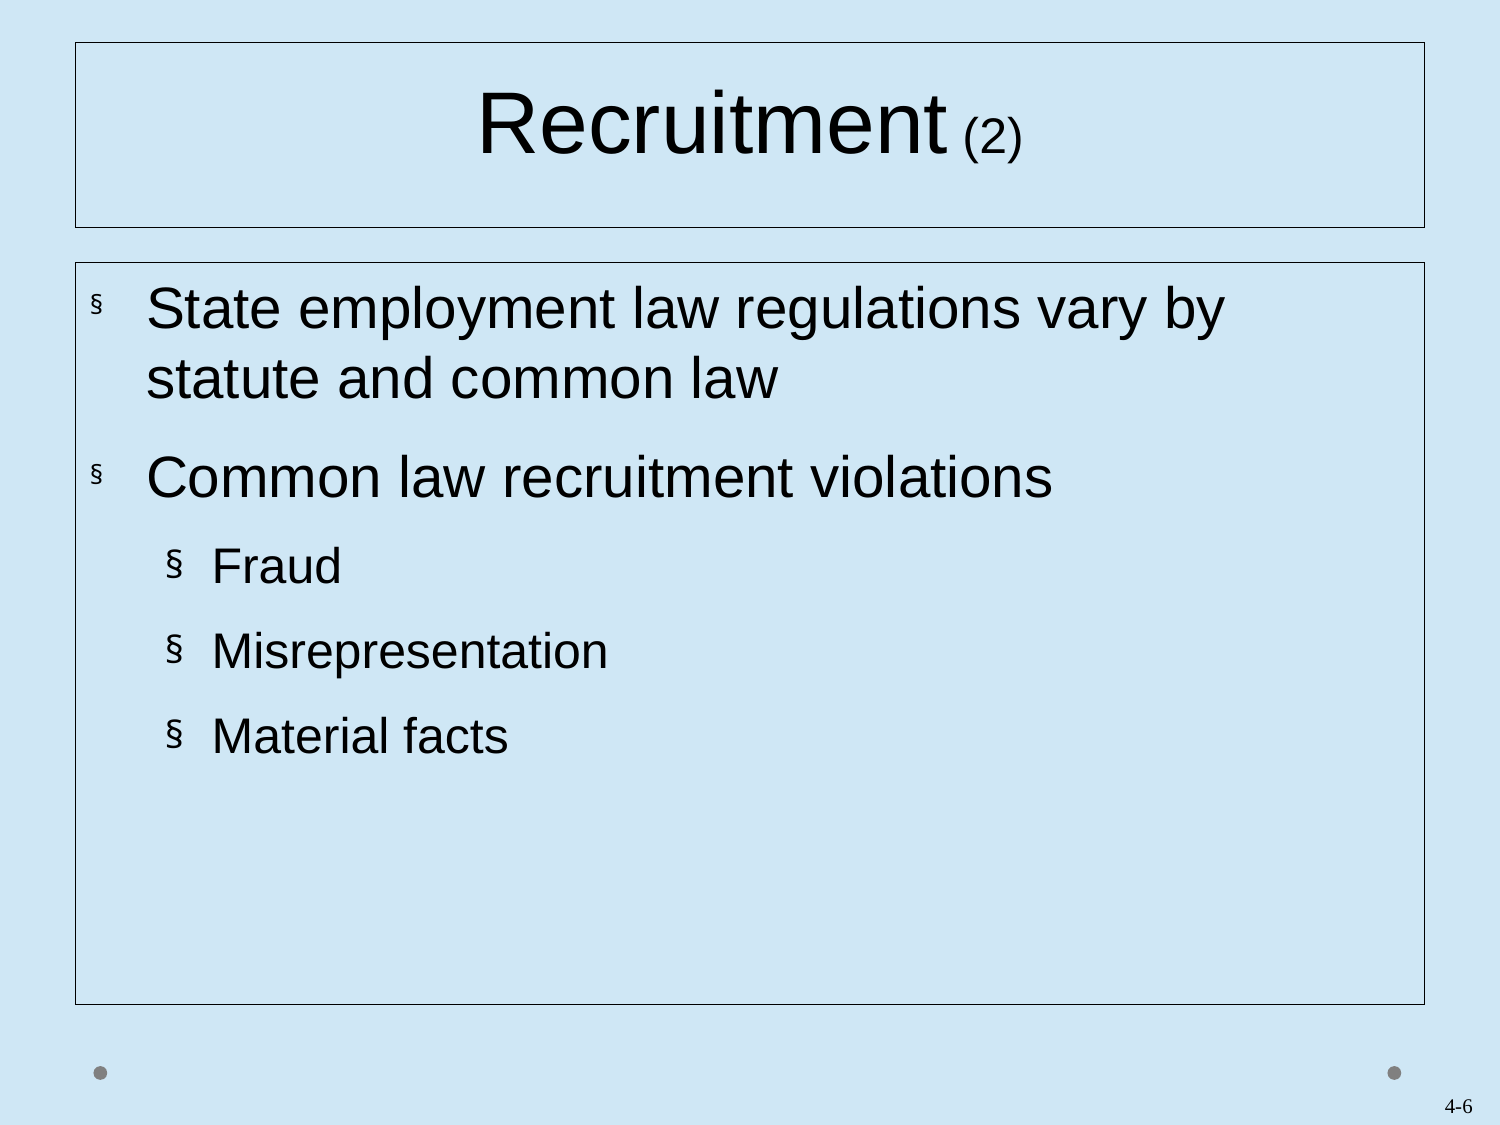

# Recruitment (2)
State employment law regulations vary by statute and common law
Common law recruitment violations
Fraud
Misrepresentation
Material facts